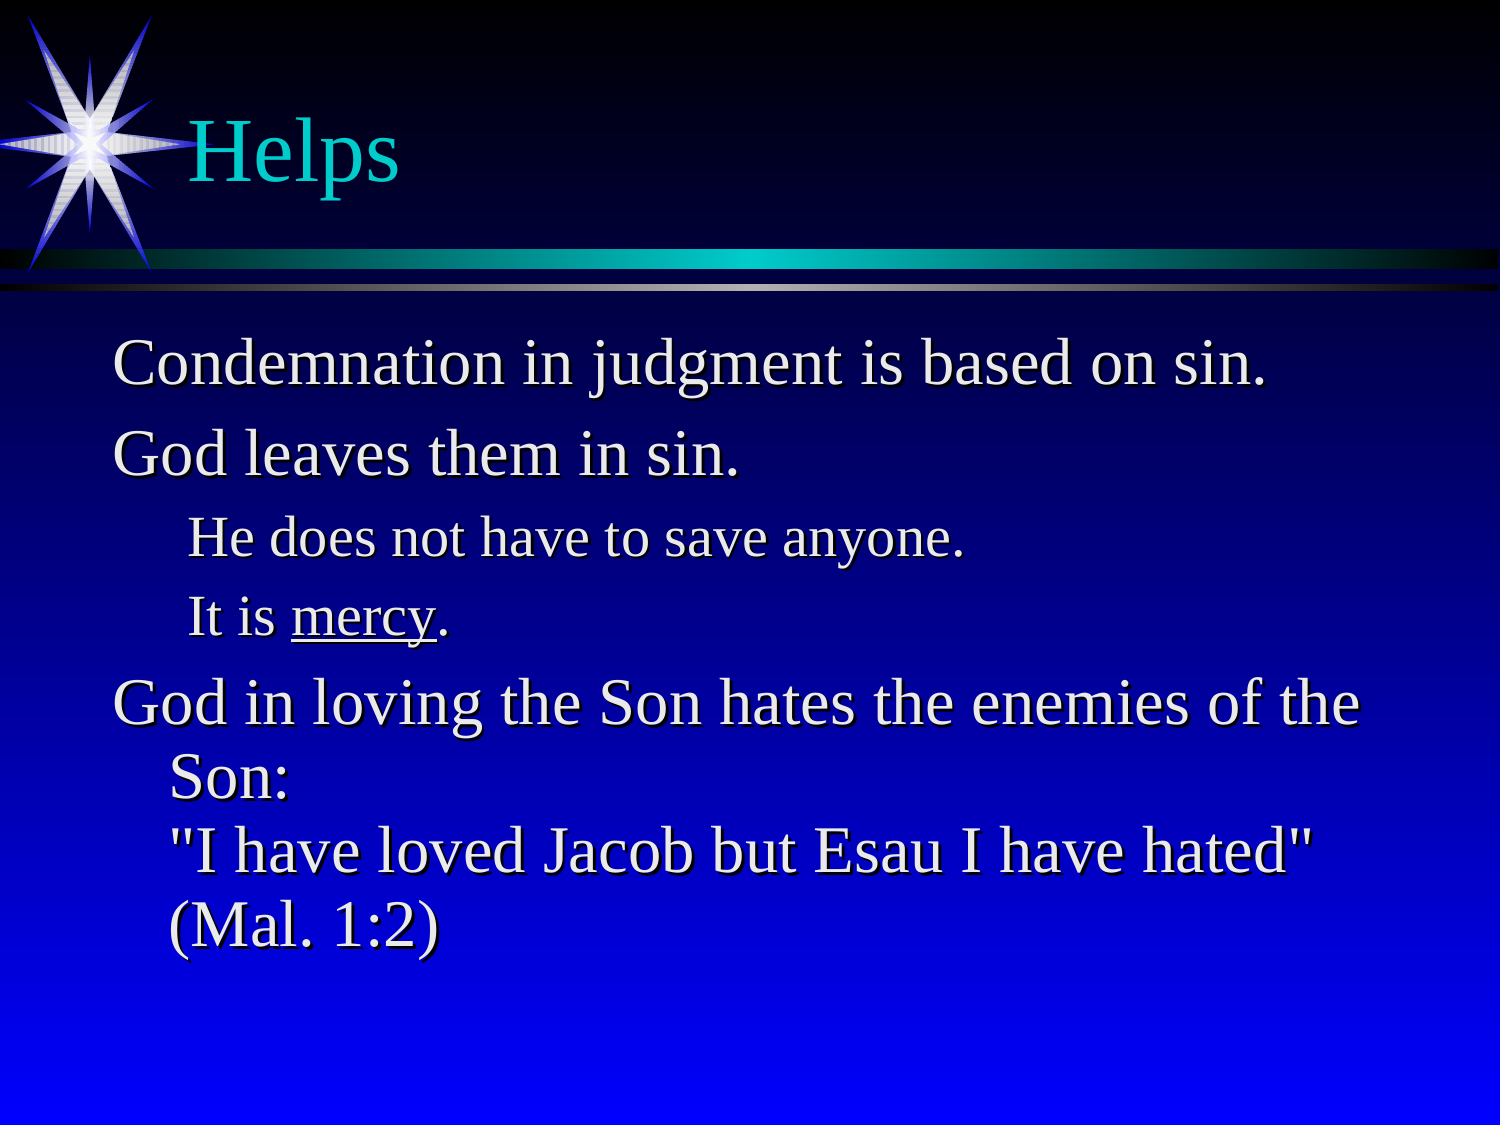

# Helps
Condemnation in judgment is based on sin.
God leaves them in sin.
He does not have to save anyone.
It is mercy.
God in loving the Son hates the enemies of the Son:
"I have loved Jacob but Esau I have hated" (Mal. 1:2)